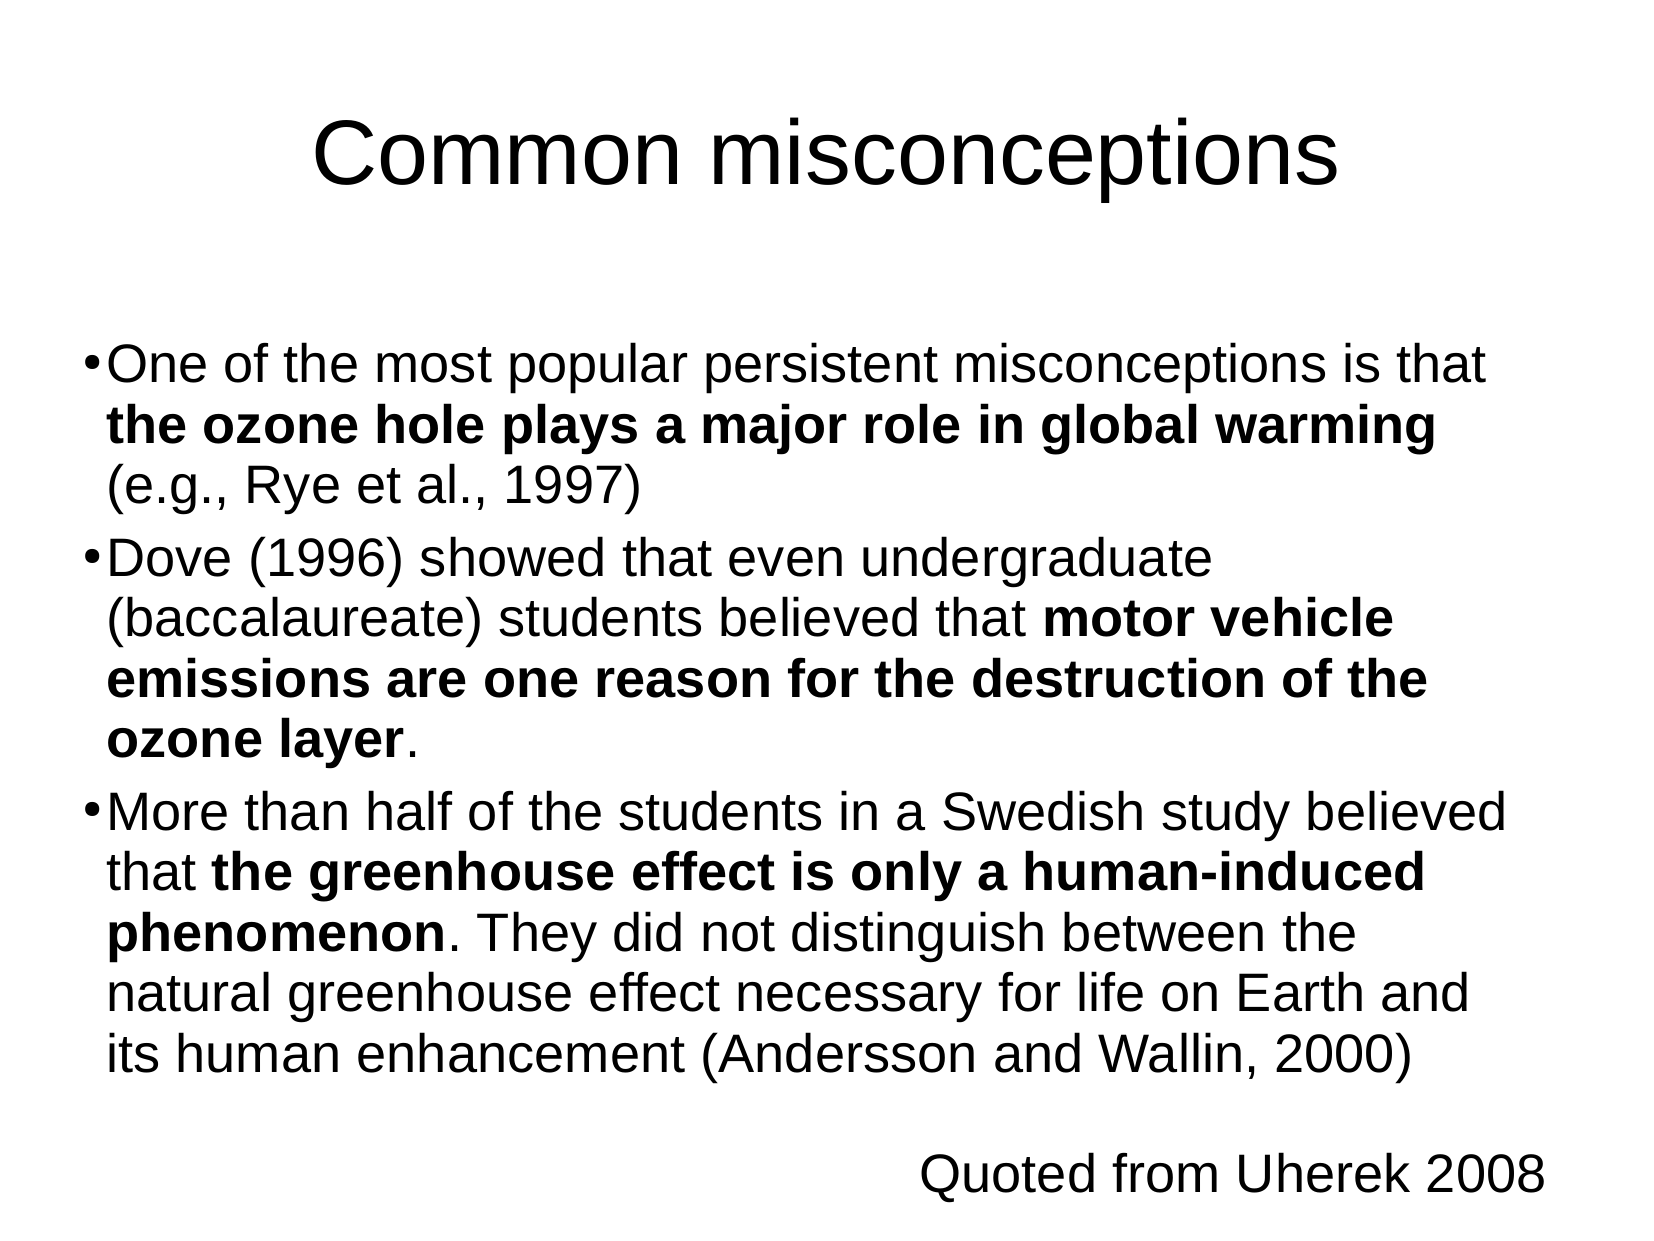

# Common misconceptions
One of the most popular persistent misconceptions is that the ozone hole plays a major role in global warming (e.g., Rye et al., 1997)
Dove (1996) showed that even undergraduate (baccalaureate) students believed that motor vehicle emissions are one reason for the destruction of the ozone layer.
More than half of the students in a Swedish study believed that the greenhouse effect is only a human-induced phenomenon. They did not distinguish between the natural greenhouse effect necessary for life on Earth and its human enhancement (Andersson and Wallin, 2000)
Quoted from Uherek 2008